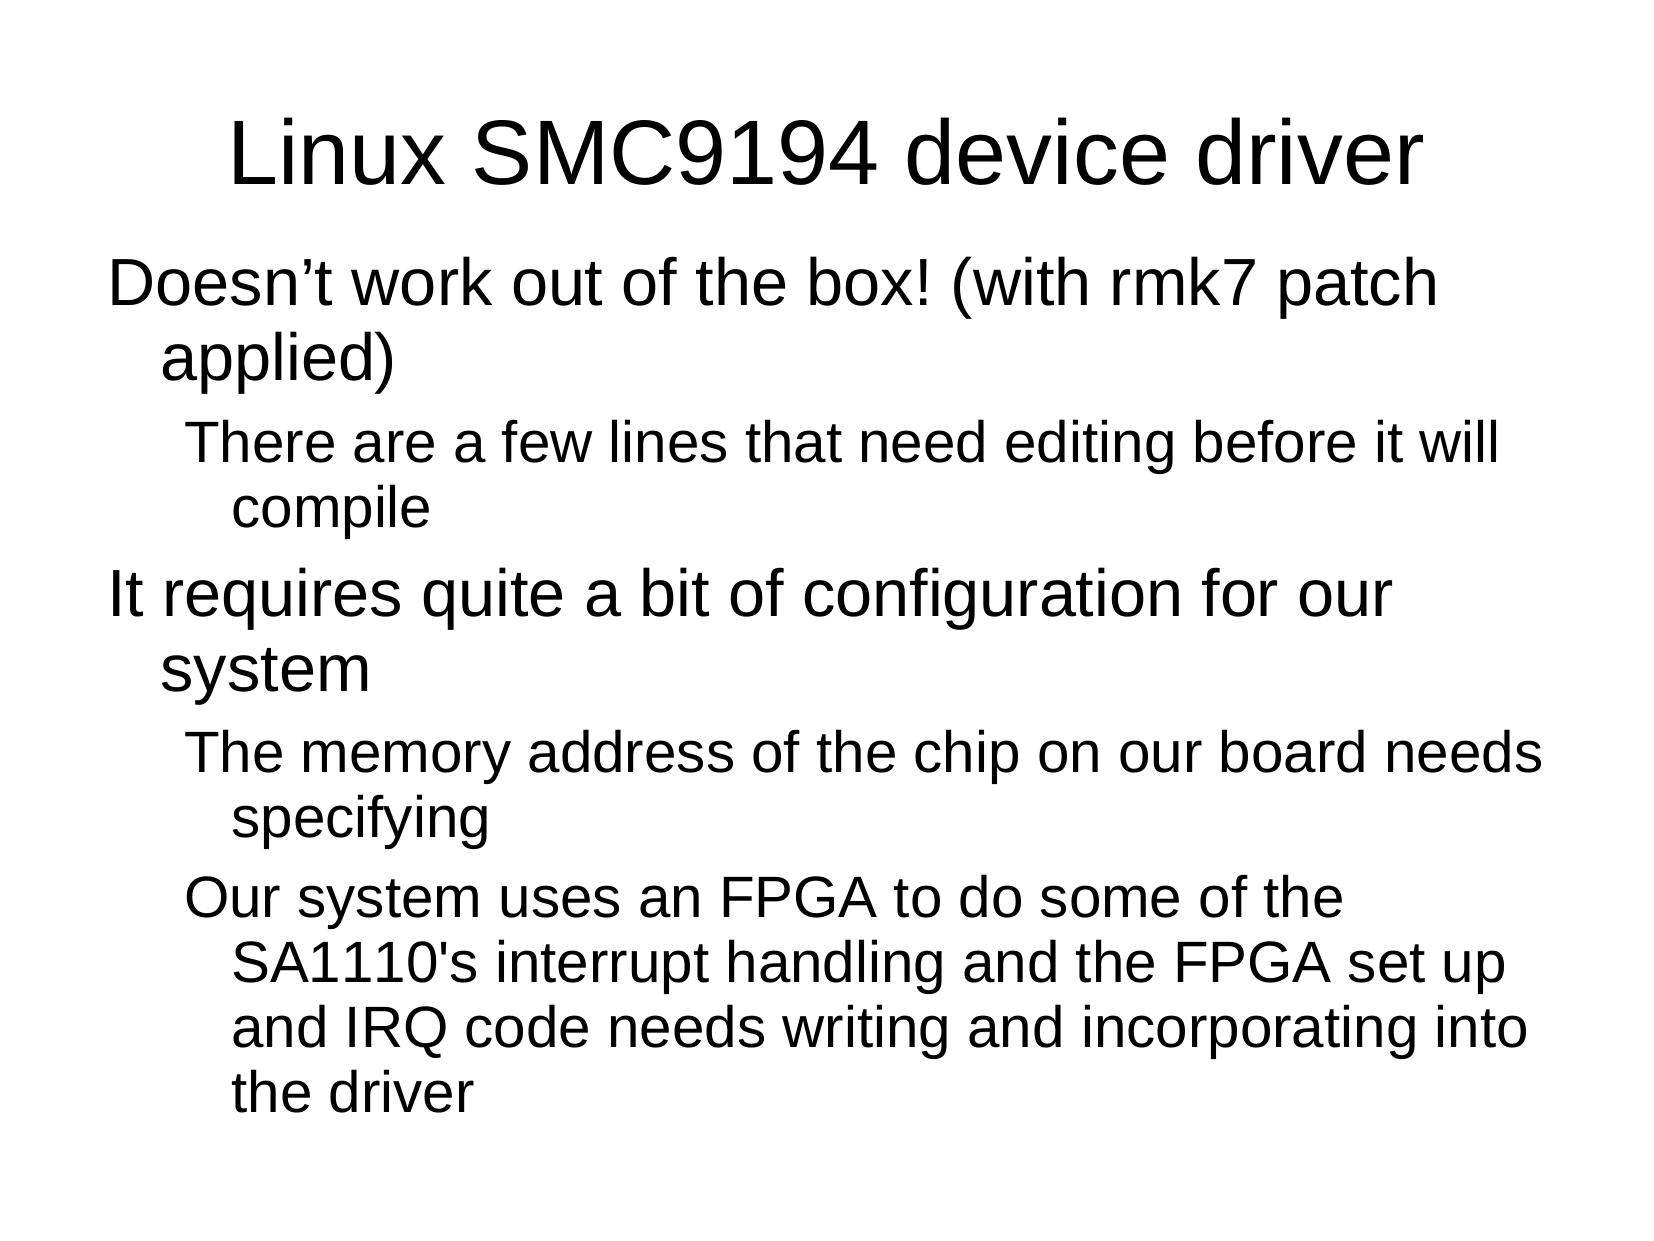

# Linux SMC9194 device driver
Doesn’t work out of the box! (with rmk7 patch applied)
There are a few lines that need editing before it will compile
It requires quite a bit of configuration for our system
The memory address of the chip on our board needs specifying
Our system uses an FPGA to do some of the SA1110's interrupt handling and the FPGA set up and IRQ code needs writing and incorporating into the driver